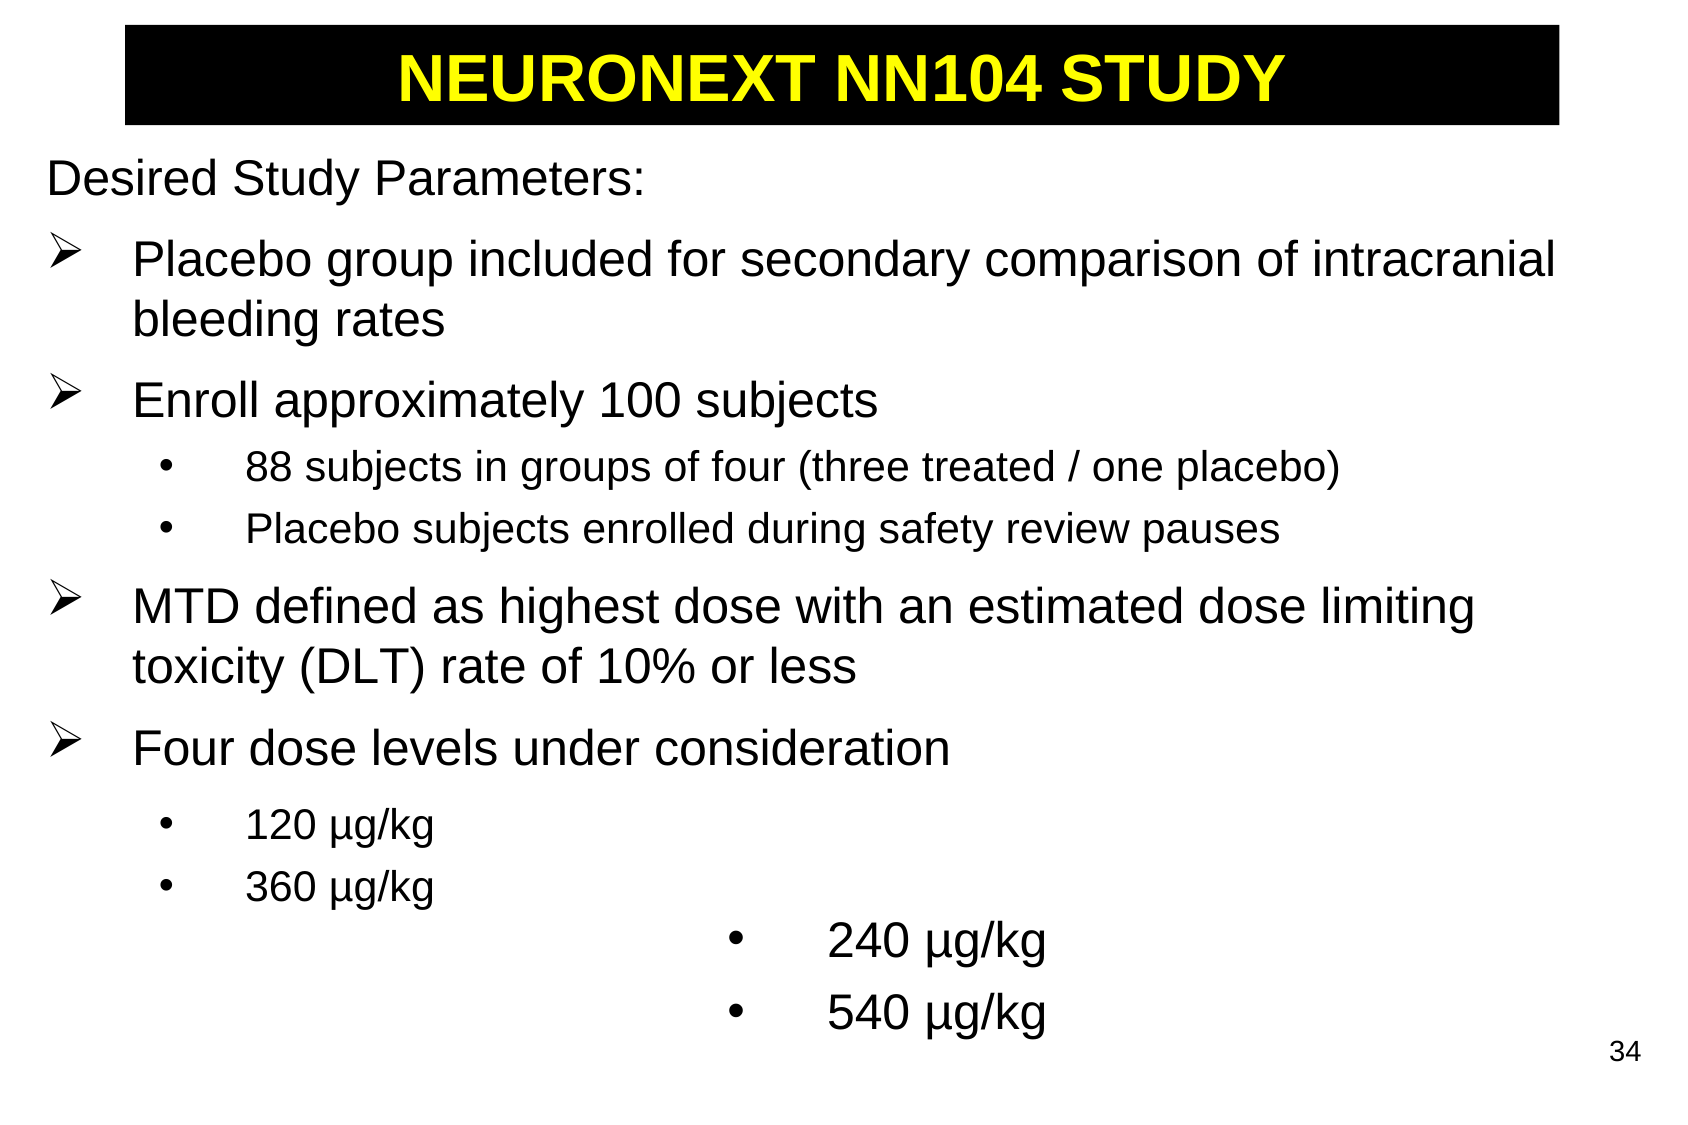

NEURONEXT NN104 STUDY
# Desired Study Parameters:
Placebo group included for secondary comparison of intracranial bleeding rates
Enroll approximately 100 subjects
88 subjects in groups of four (three treated / one placebo)
Placebo subjects enrolled during safety review pauses
MTD defined as highest dose with an estimated dose limiting toxicity (DLT) rate of 10% or less
Four dose levels under consideration
120 µg/kg
360 µg/kg
240 µg/kg
540 µg/kg